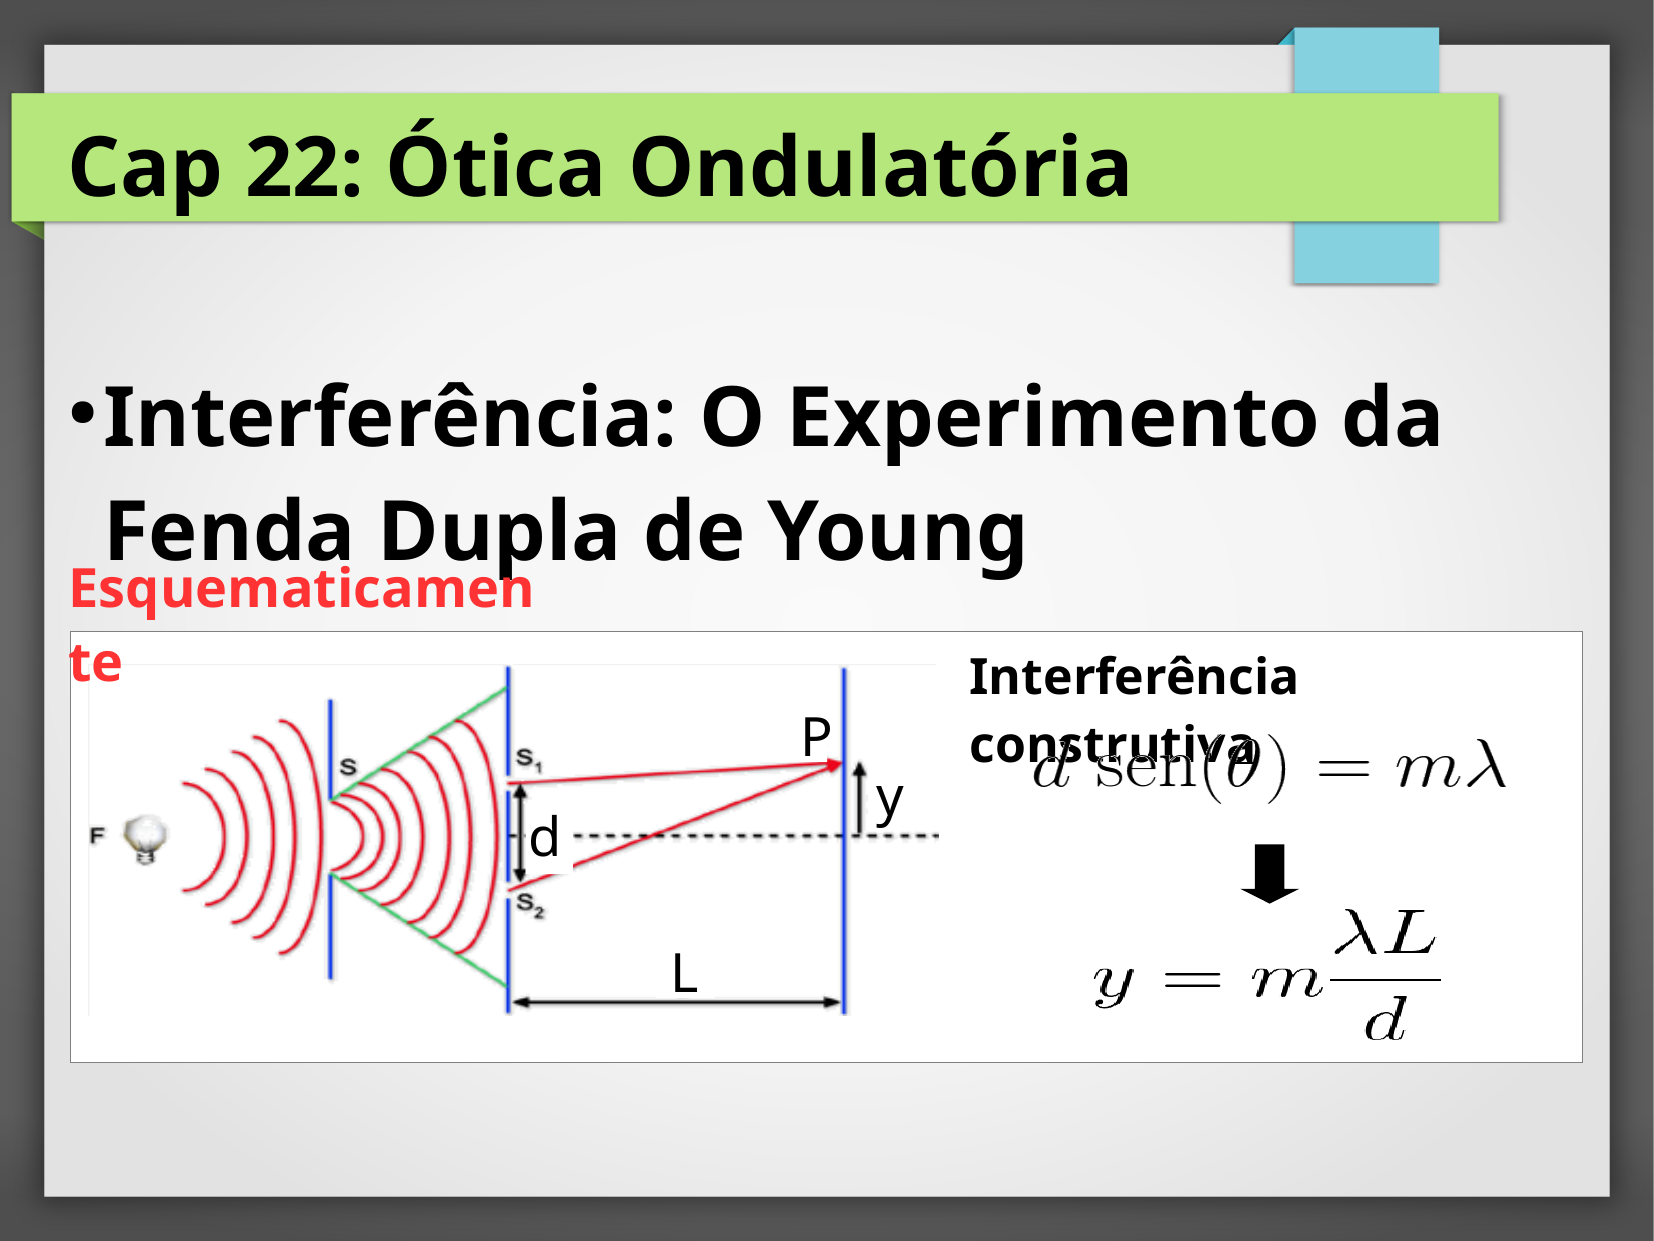

Cap 22: Ótica Ondulatória
Interferência: O Experimento da
Fenda Dupla de Young
Esquematicamente
Interferência construtiva
P
y
d
L